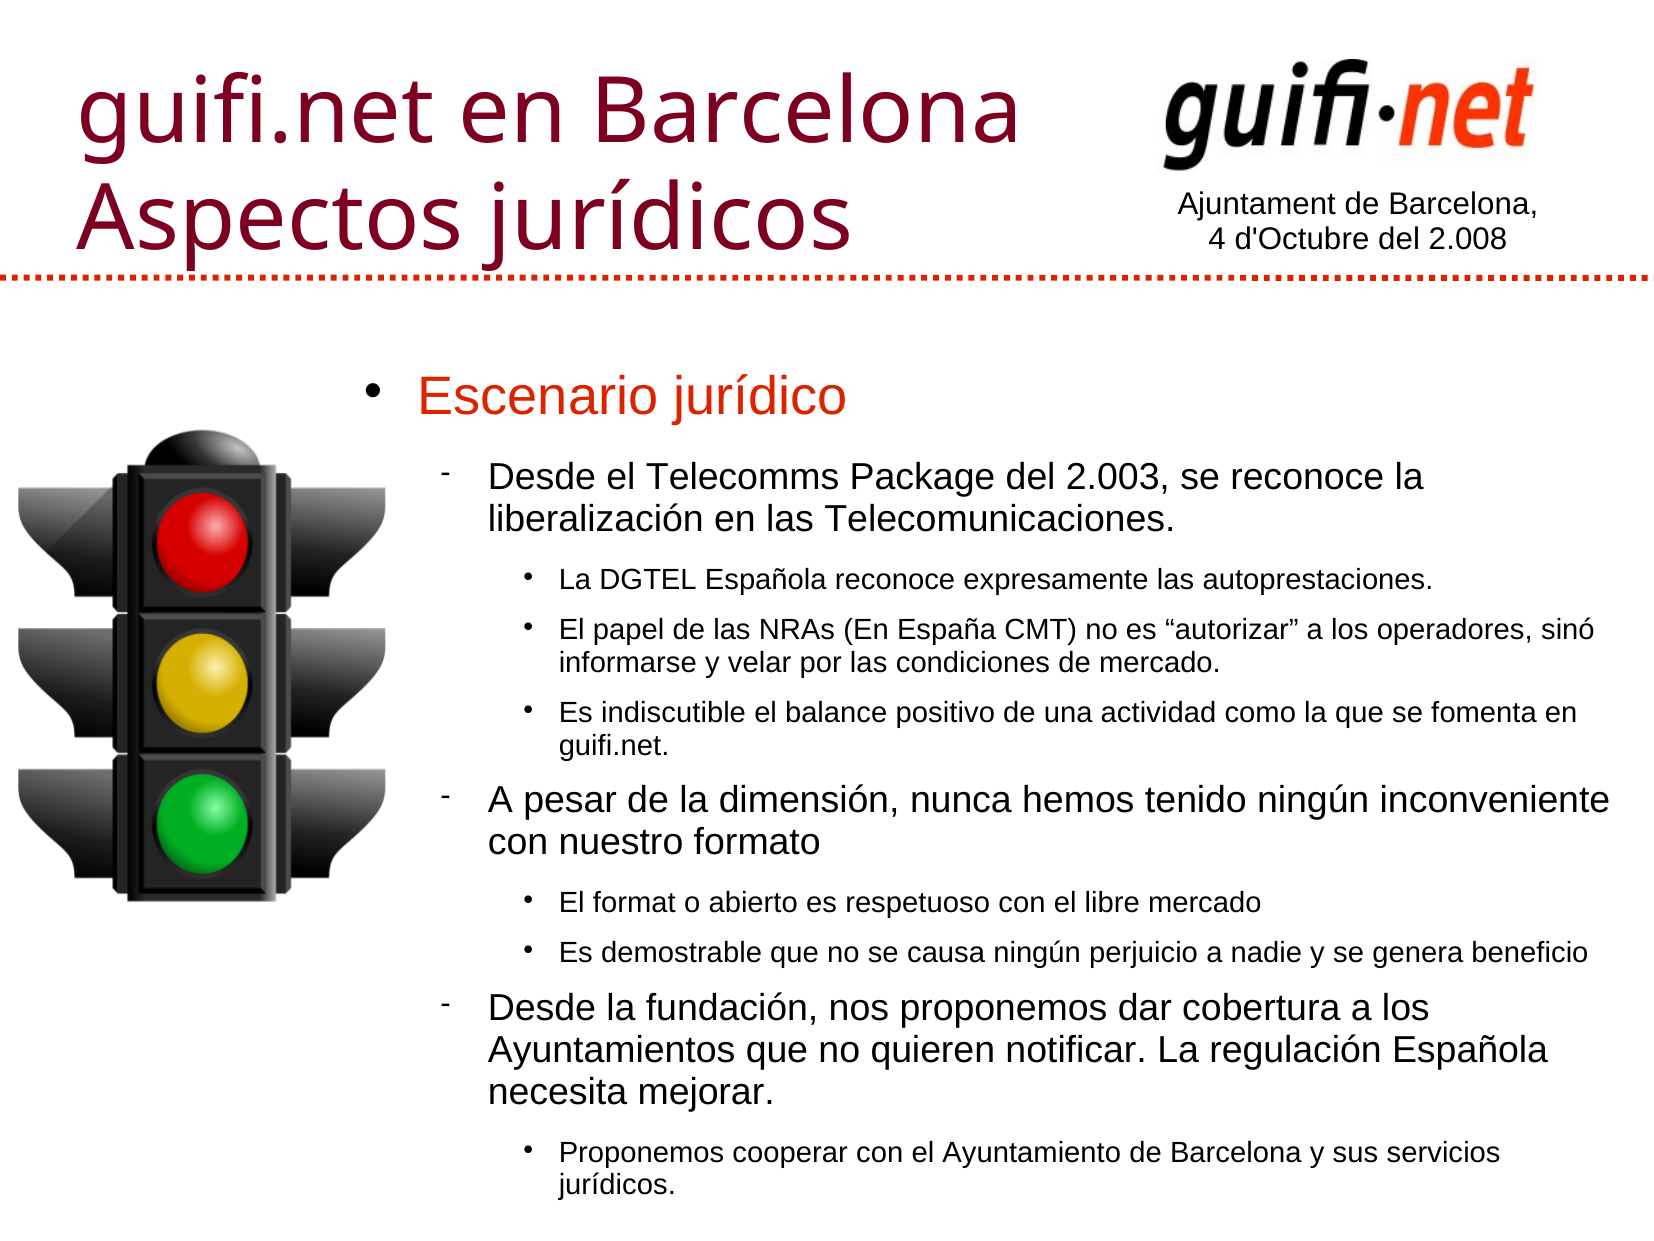

# guifi.net en Barcelona Aspectos jurídicos
Escenario jurídico
Desde el Telecomms Package del 2.003, se reconoce la liberalización en las Telecomunicaciones.
La DGTEL Española reconoce expresamente las autoprestaciones.
El papel de las NRAs (En España CMT) no es “autorizar” a los operadores, sinó informarse y velar por las condiciones de mercado.
Es indiscutible el balance positivo de una actividad como la que se fomenta en guifi.net.
A pesar de la dimensión, nunca hemos tenido ningún inconveniente con nuestro formato
El format o abierto es respetuoso con el libre mercado
Es demostrable que no se causa ningún perjuicio a nadie y se genera beneficio
Desde la fundación, nos proponemos dar cobertura a los Ayuntamientos que no quieren notificar. La regulación Española necesita mejorar.
Proponemos cooperar con el Ayuntamiento de Barcelona y sus servicios jurídicos.